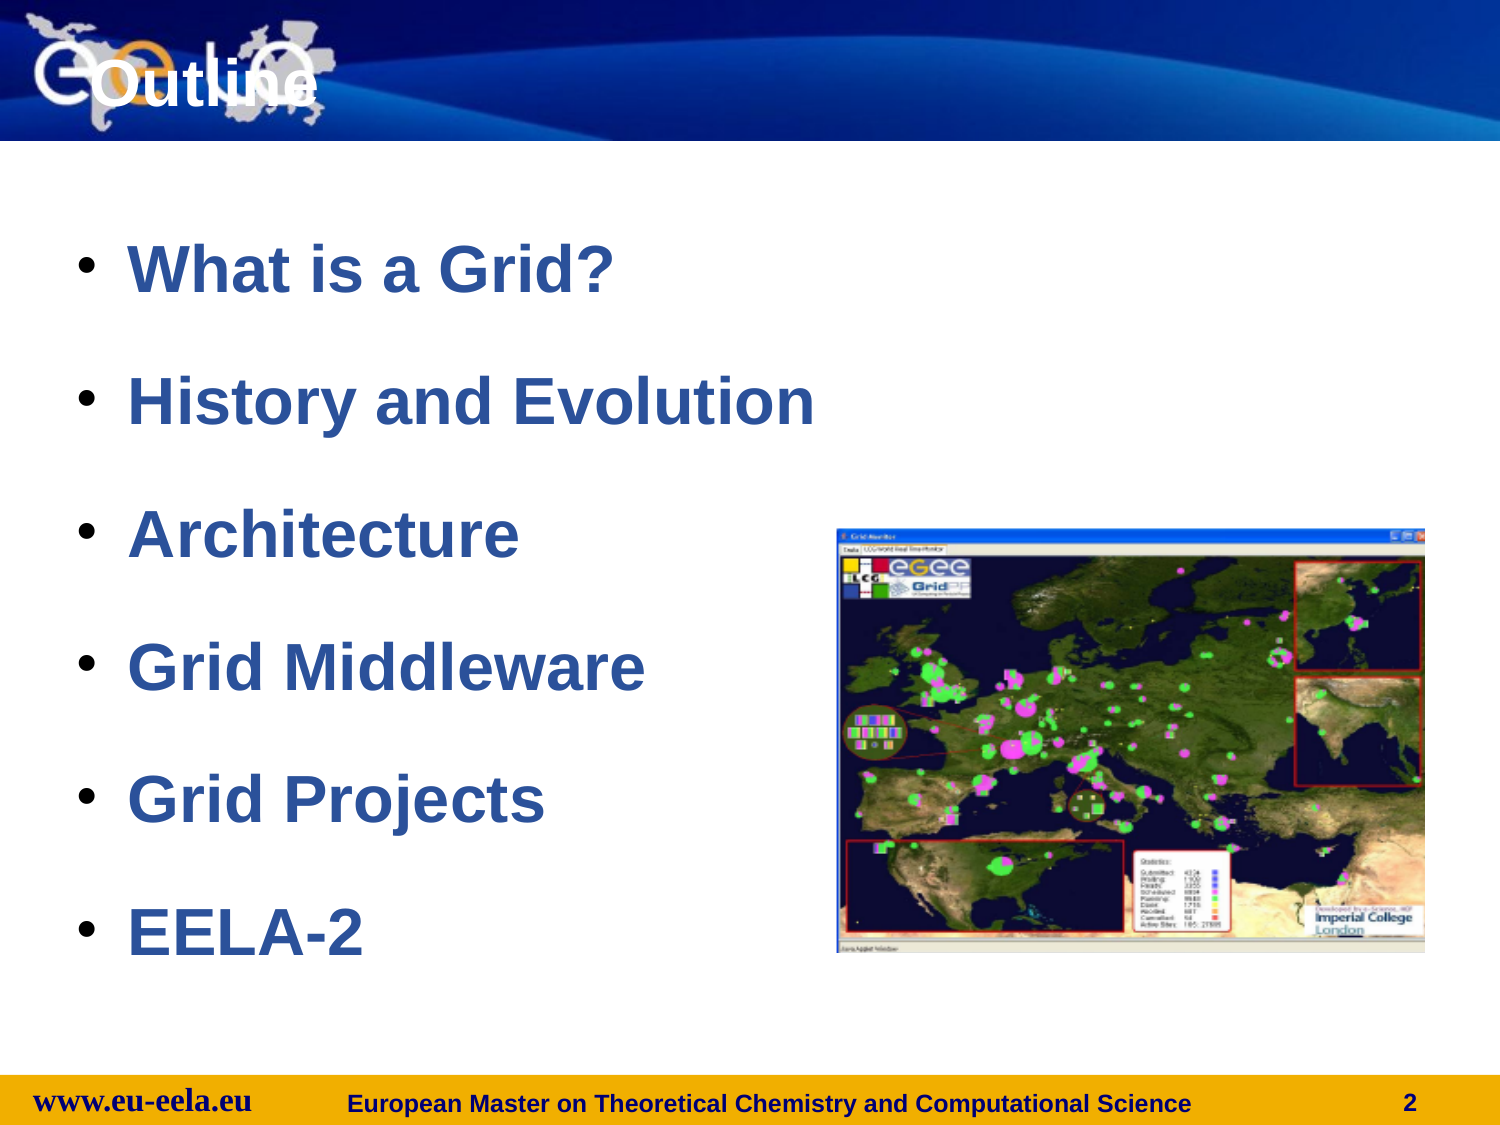

# Outline
What is a Grid?
History and Evolution
Architecture
Grid Middleware
Grid Projects
EELA-2
European Master on Theoretical Chemistry and Computational Science